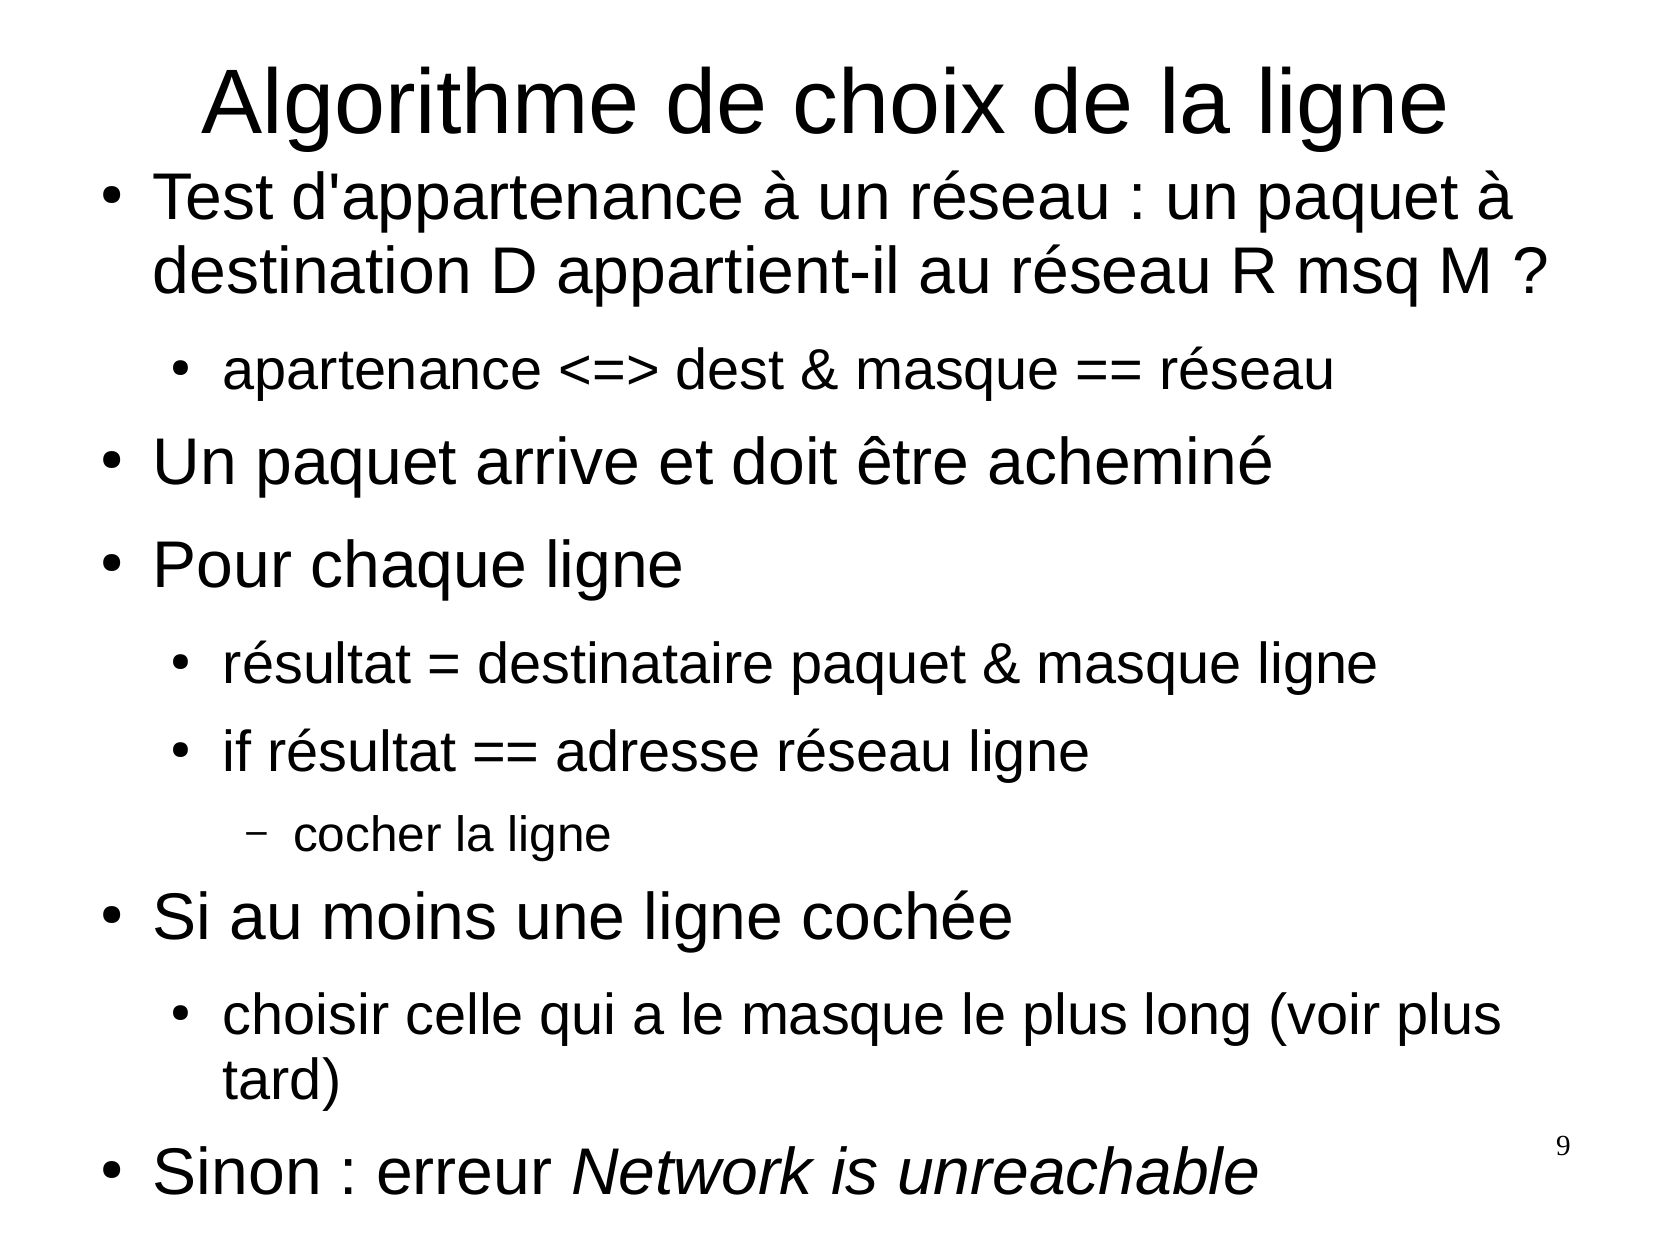

# Algorithme de choix de la ligne
Test d'appartenance à un réseau : un paquet à destination D appartient-il au réseau R msq M ?
apartenance <=> dest & masque == réseau
Un paquet arrive et doit être acheminé
Pour chaque ligne
résultat = destinataire paquet & masque ligne
if résultat == adresse réseau ligne
cocher la ligne
Si au moins une ligne cochée
choisir celle qui a le masque le plus long (voir plus tard)
Sinon : erreur Network is unreachable
9